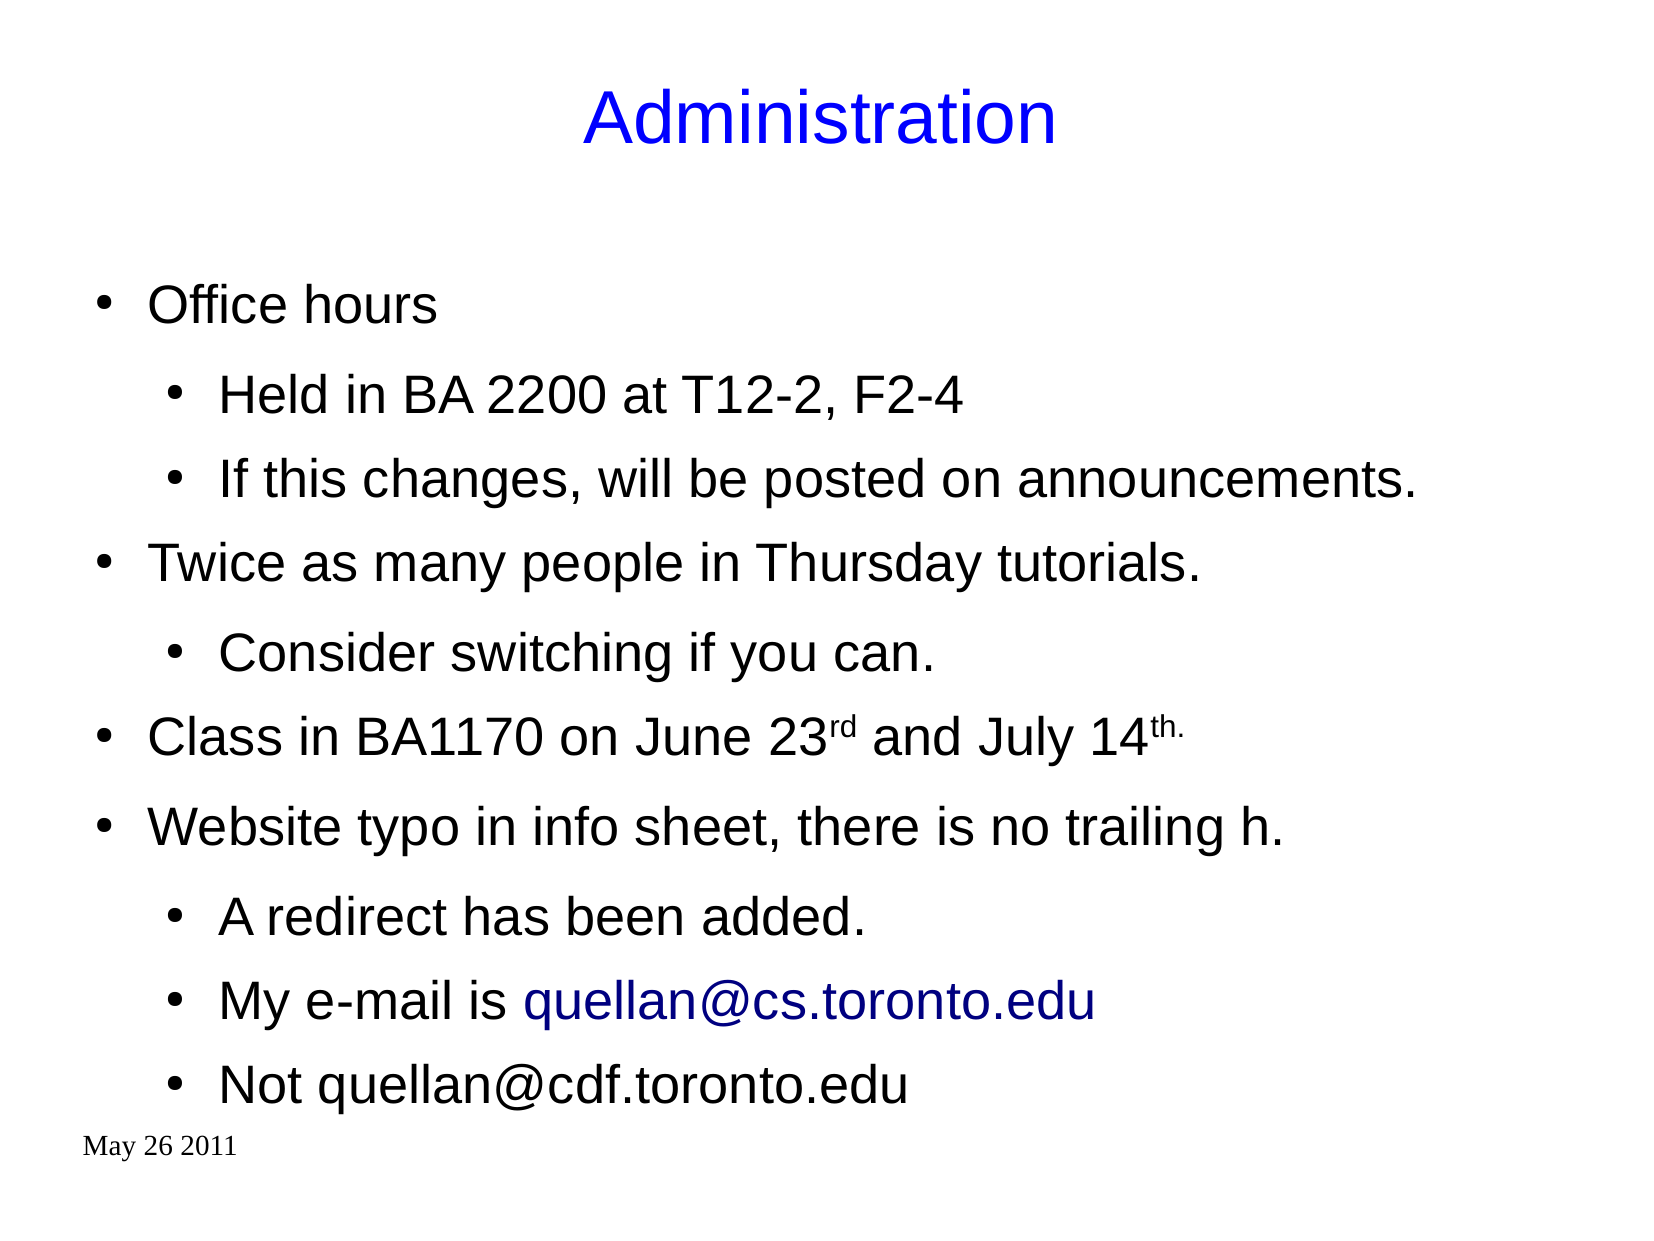

# Administration
Office hours
Held in BA 2200 at T12-2, F2-4
If this changes, will be posted on announcements.
Twice as many people in Thursday tutorials.
Consider switching if you can.
Class in BA1170 on June 23rd and July 14th.
Website typo in info sheet, there is no trailing h.
A redirect has been added.
My e-mail is quellan@cs.toronto.edu
Not quellan@cdf.toronto.edu
May 26 2011